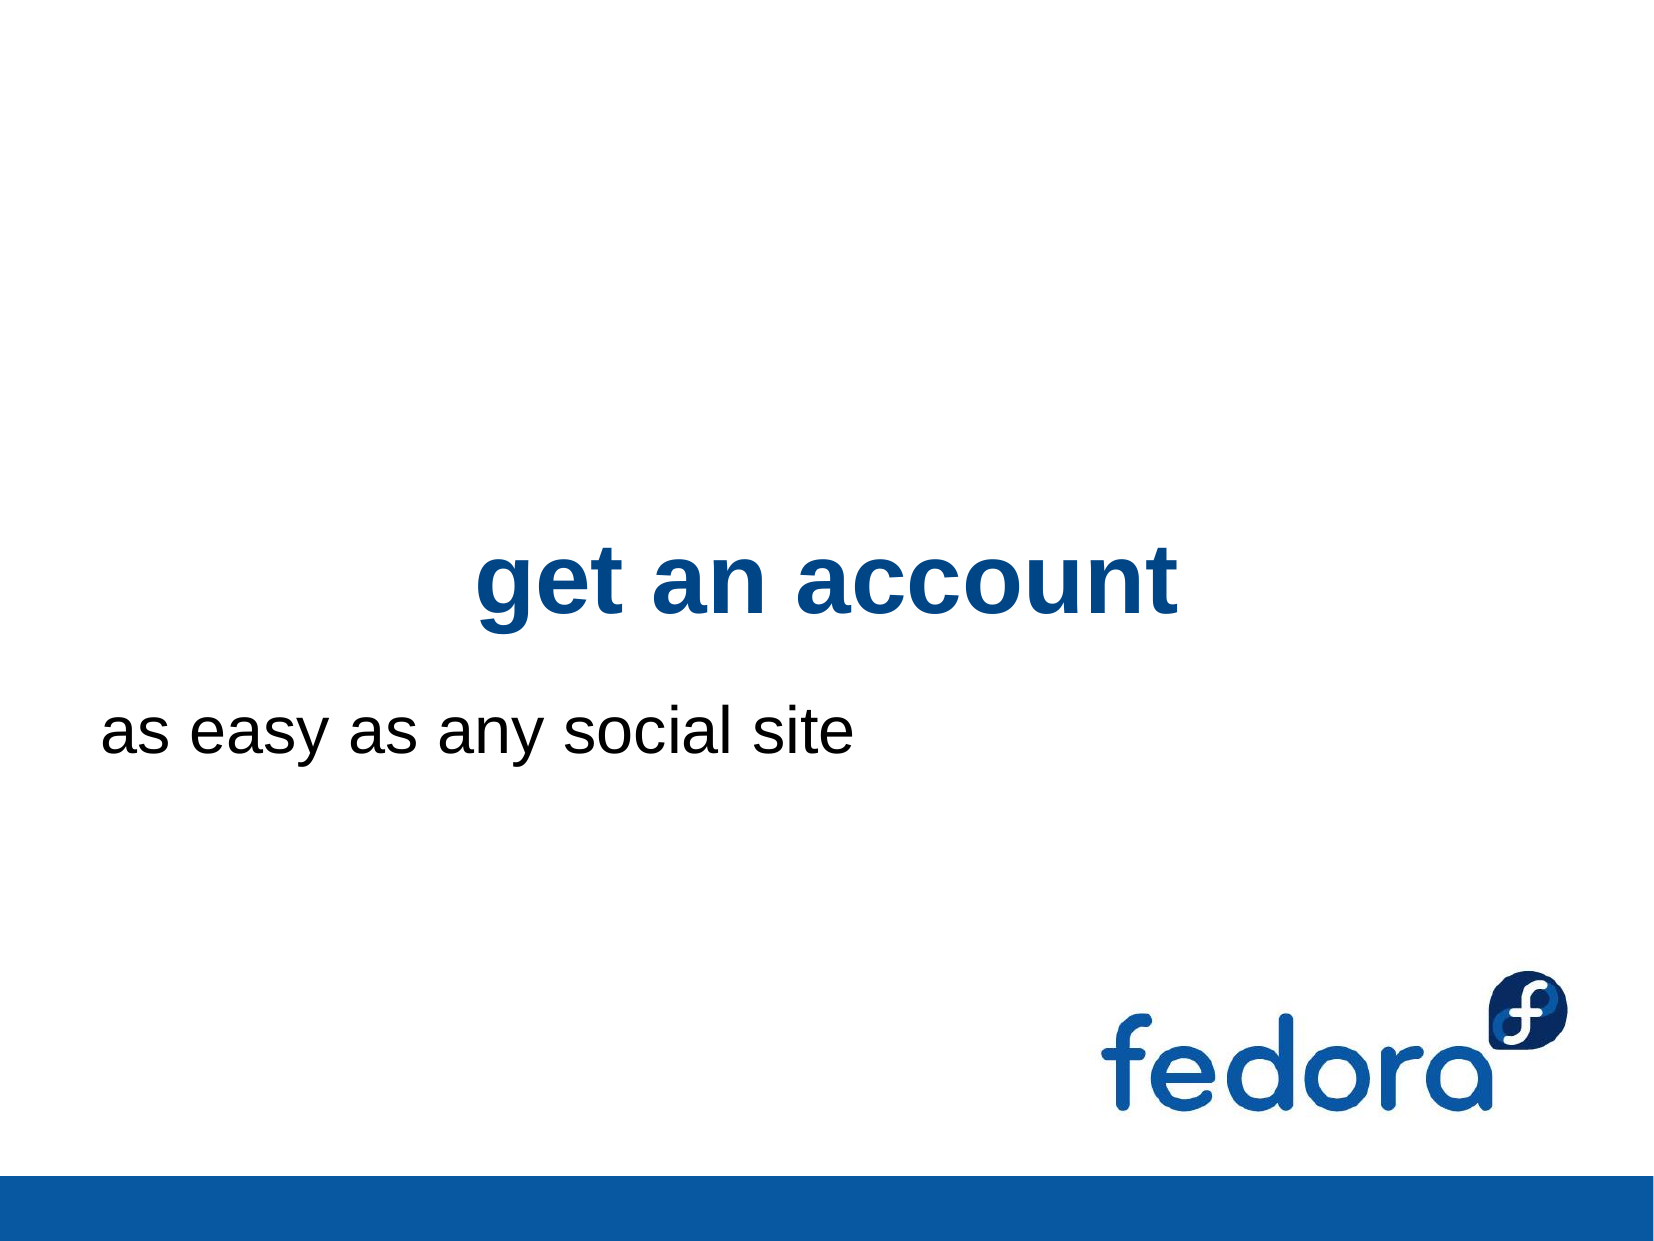

# get an account
as easy as any social site